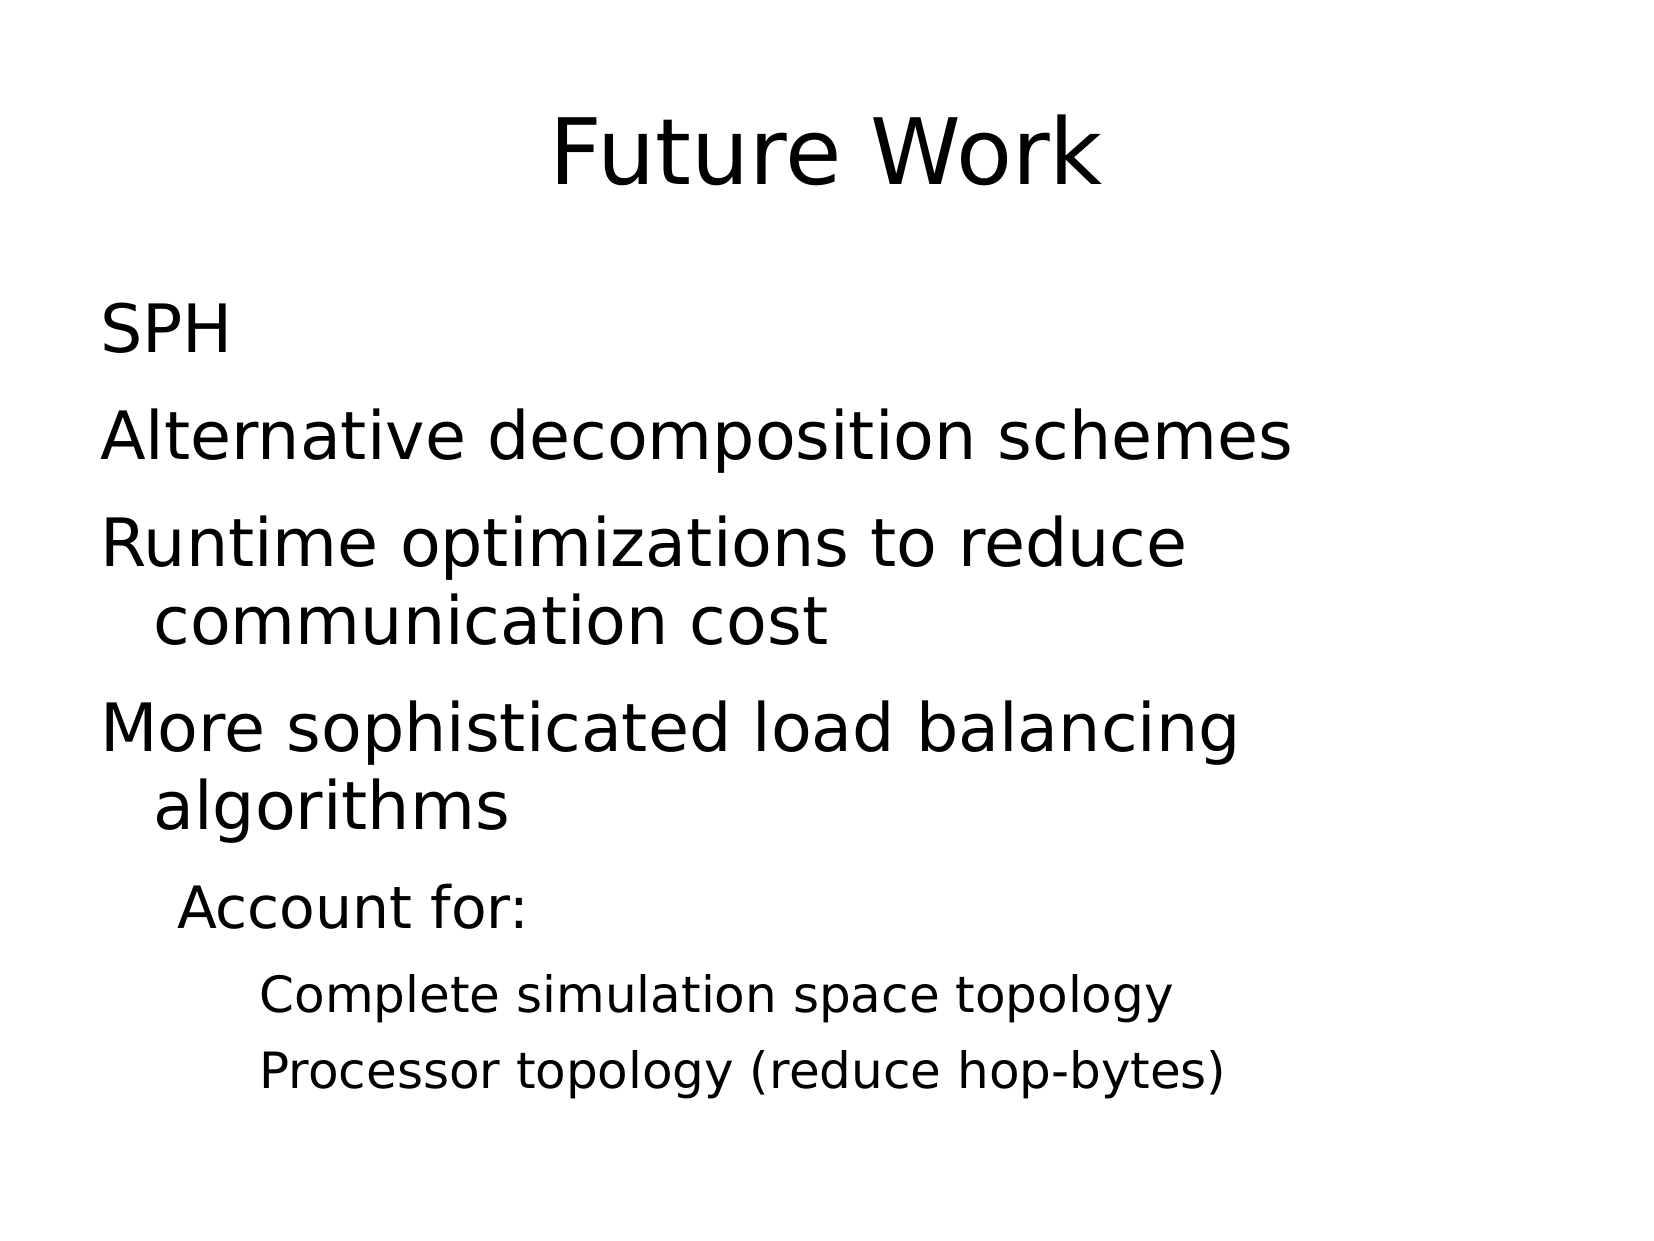

# Future Work
SPH
Alternative decomposition schemes
Runtime optimizations to reduce communication cost
More sophisticated load balancing algorithms
Account for:
Complete simulation space topology
Processor topology (reduce hop-bytes)